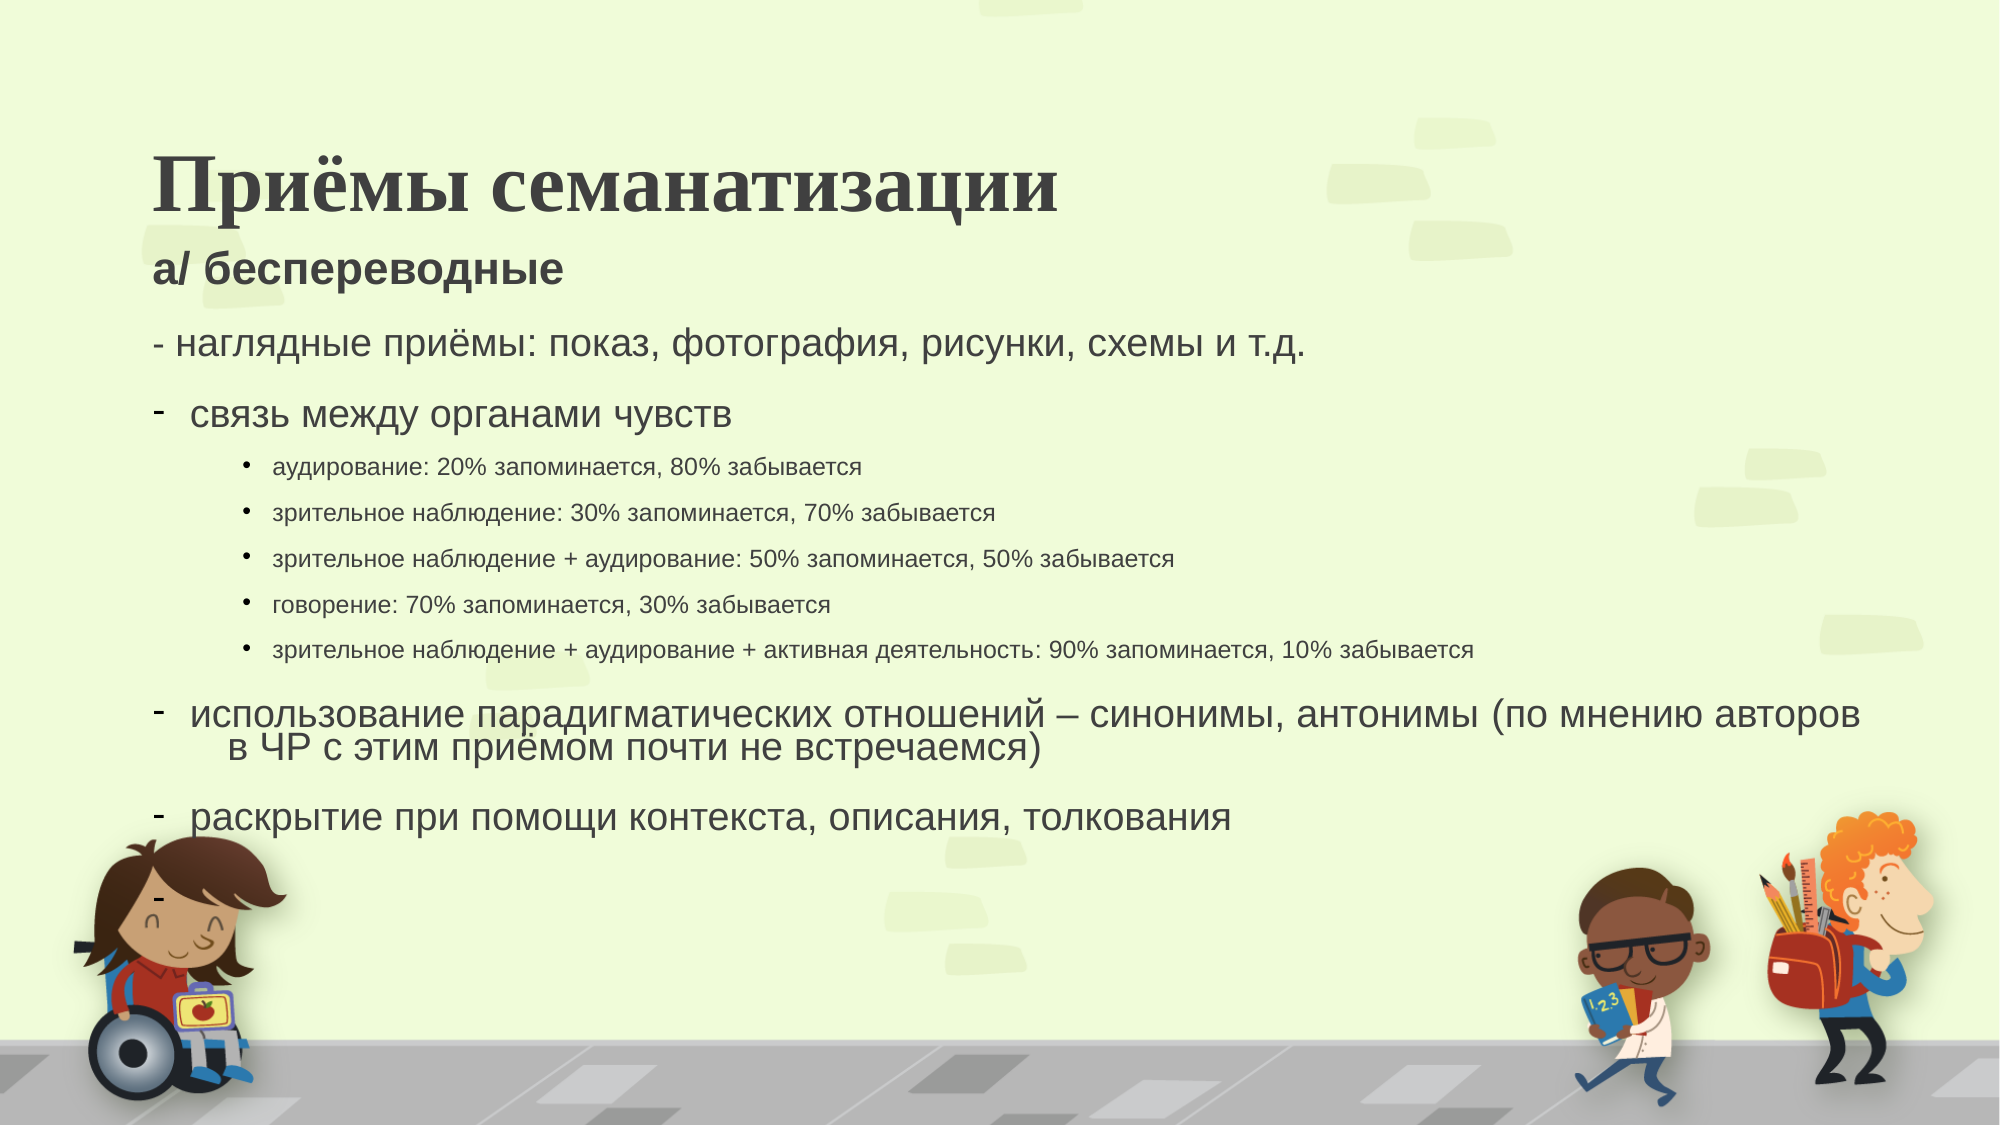

# Приёмы семанатизации
а/ беспереводные
- наглядные приёмы: показ, фотография, рисунки, схемы и т.д.
связь между органами чувств
аудирование: 20% запоминается, 80% забывается
зрительное наблюдение: 30% запоминается, 70% забывается
зрительное наблюдение + аудирование: 50% запоминается, 50% забывается
говорение: 70% запоминается, 30% забывается
зрительное наблюдение + аудирование + активная деятельность: 90% запоминается, 10% забывается
использование парадигматических отношений – синонимы, антонимы (по мнению авторов в ЧР с этим приёмом почти не встречаемся)
раскрытие при помощи контекста, описания, толкования